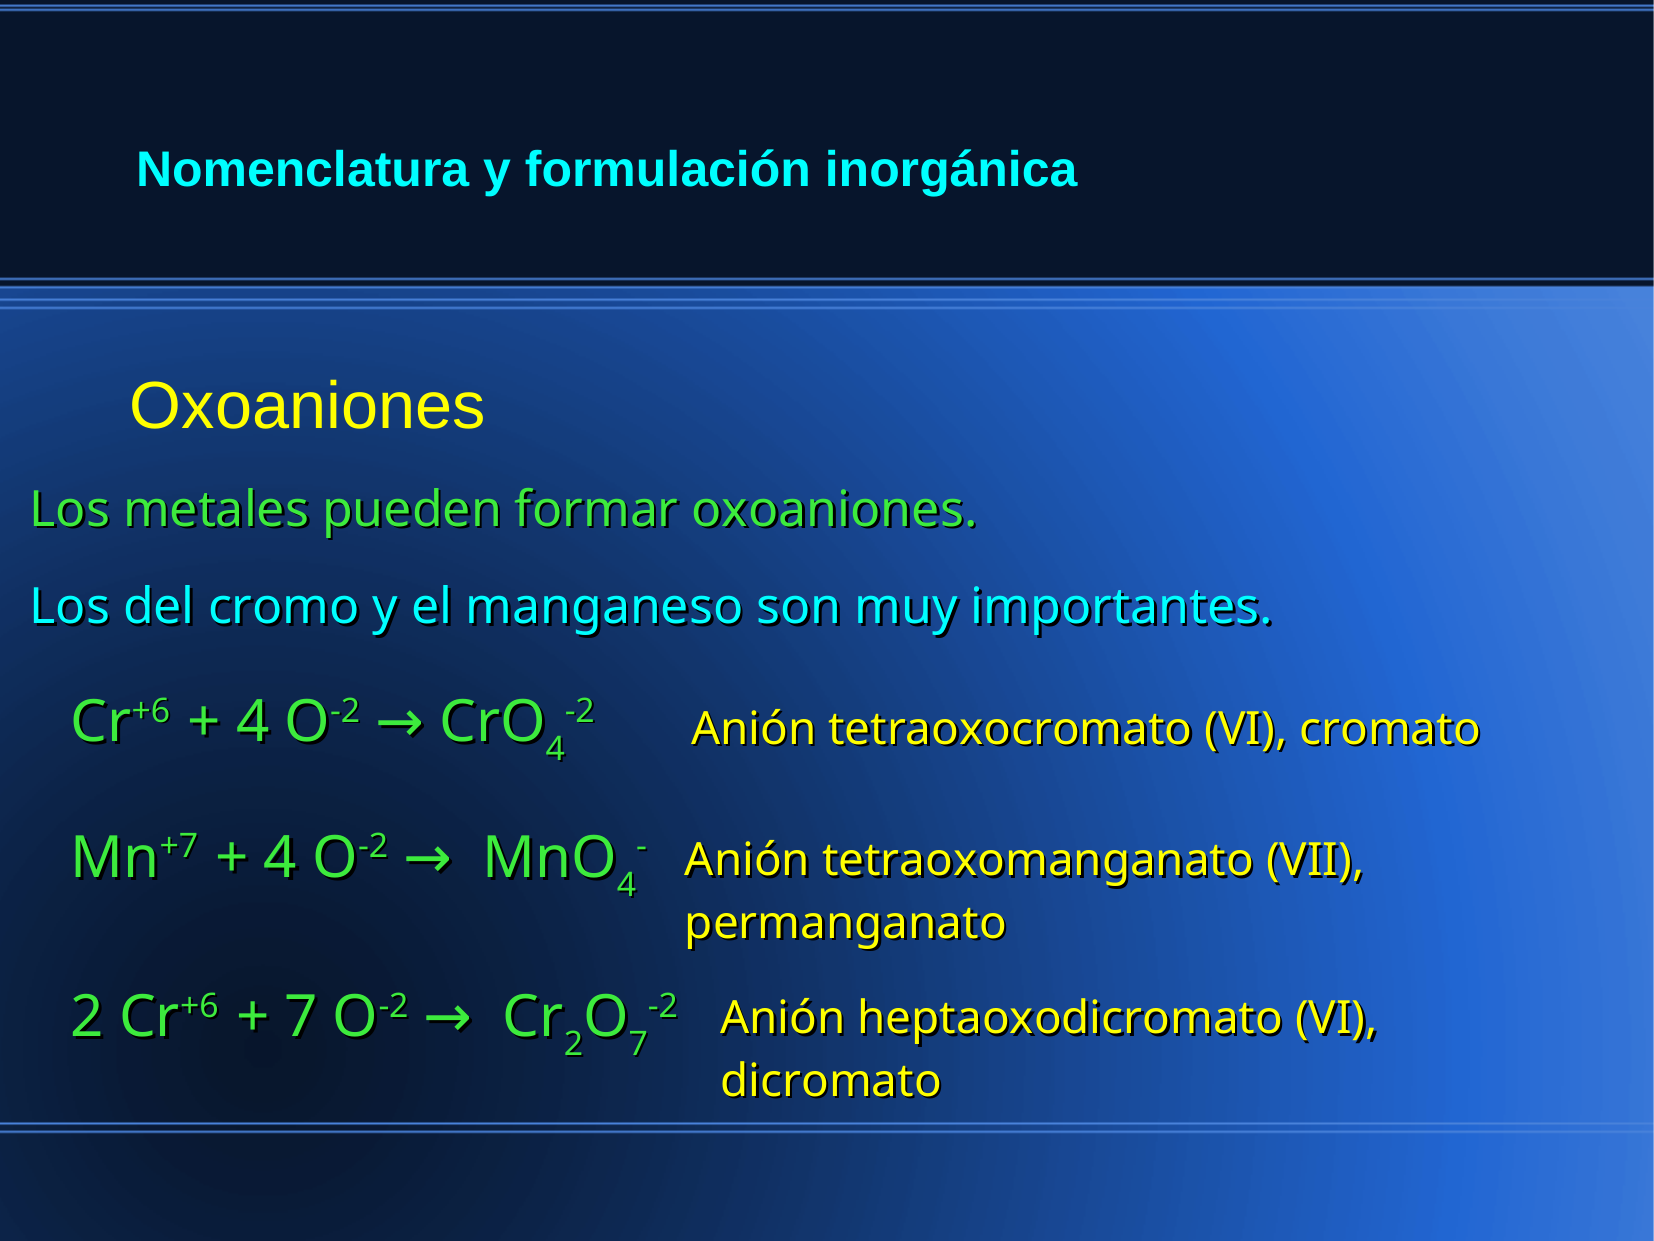

# Nomenclatura y formulación inorgánica
Oxoaniones
Los metales pueden formar oxoaniones.
Los del cromo y el manganeso son muy importantes.
Cr+6 + 4 O-2 → CrO4-2
Anión tetraoxocromato (VI), cromato
Mn+7 + 4 O-2 → MnO4-
Anión tetraoxomanganato (VII), permanganato
2 Cr+6 + 7 O-2 → Cr2O7-2
Anión heptaoxodicromato (VI), dicromato